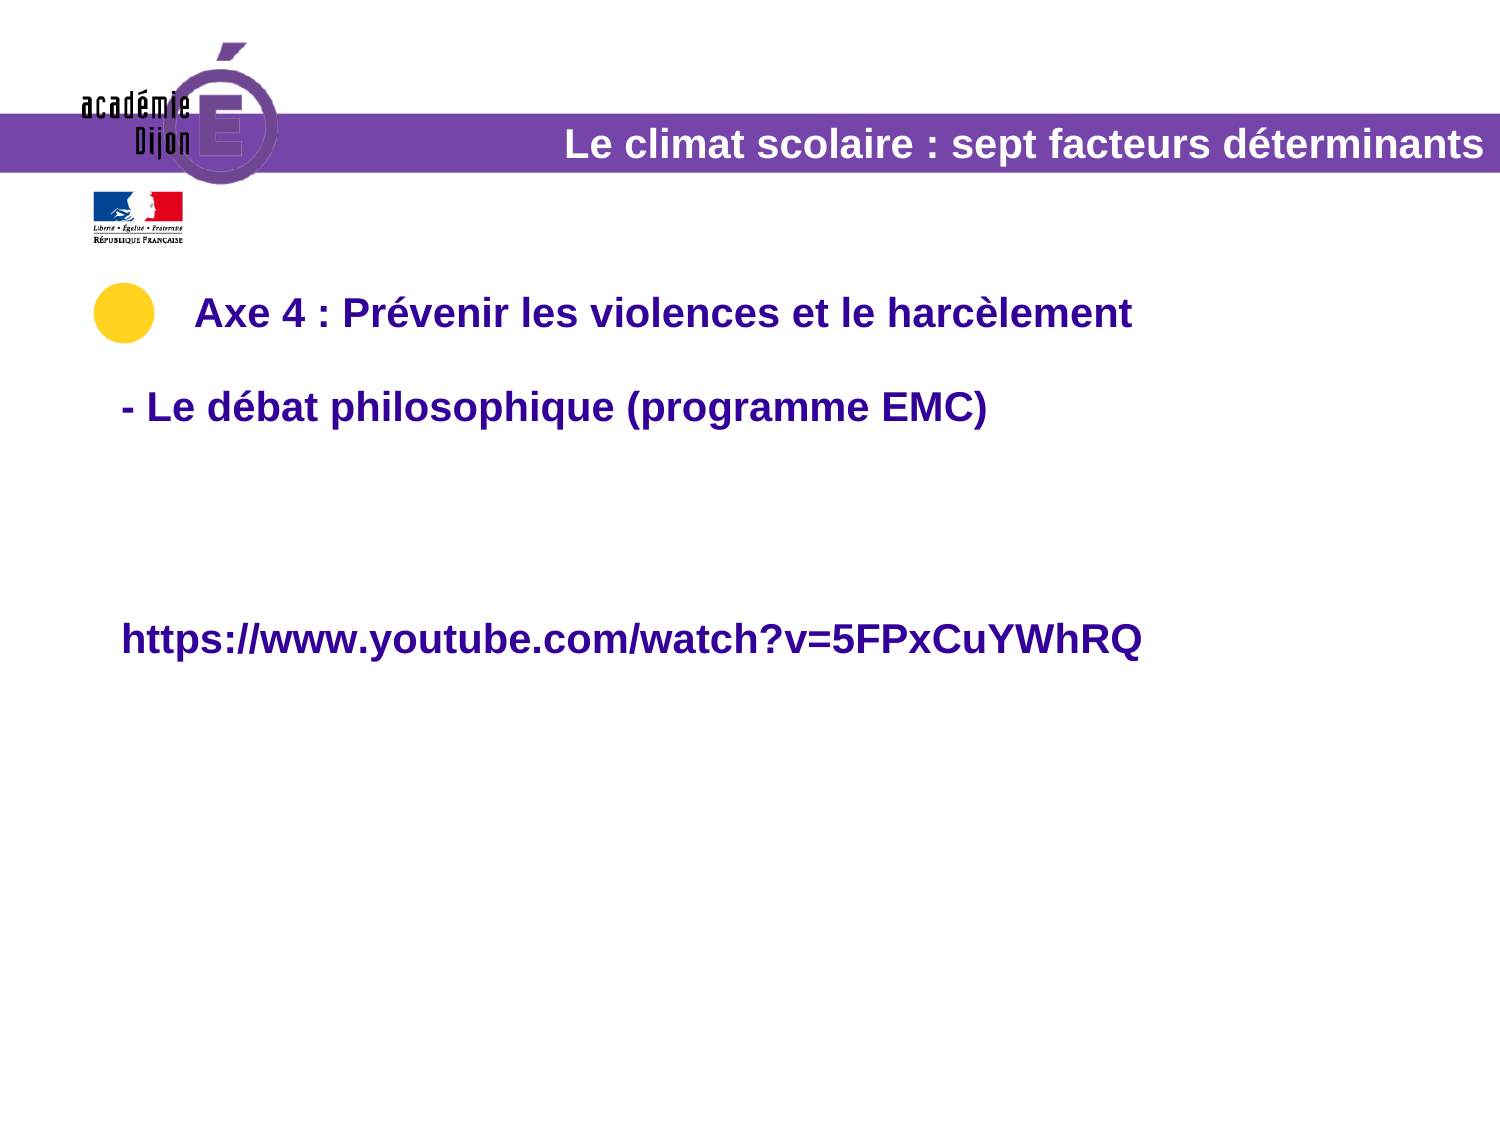

Le climat scolaire : sept facteurs déterminants
	Axe 4 : Prévenir les violences et le harcèlement
- Le débat philosophique (programme EMC)
https://www.youtube.com/watch?v=5FPxCuYWhRQ